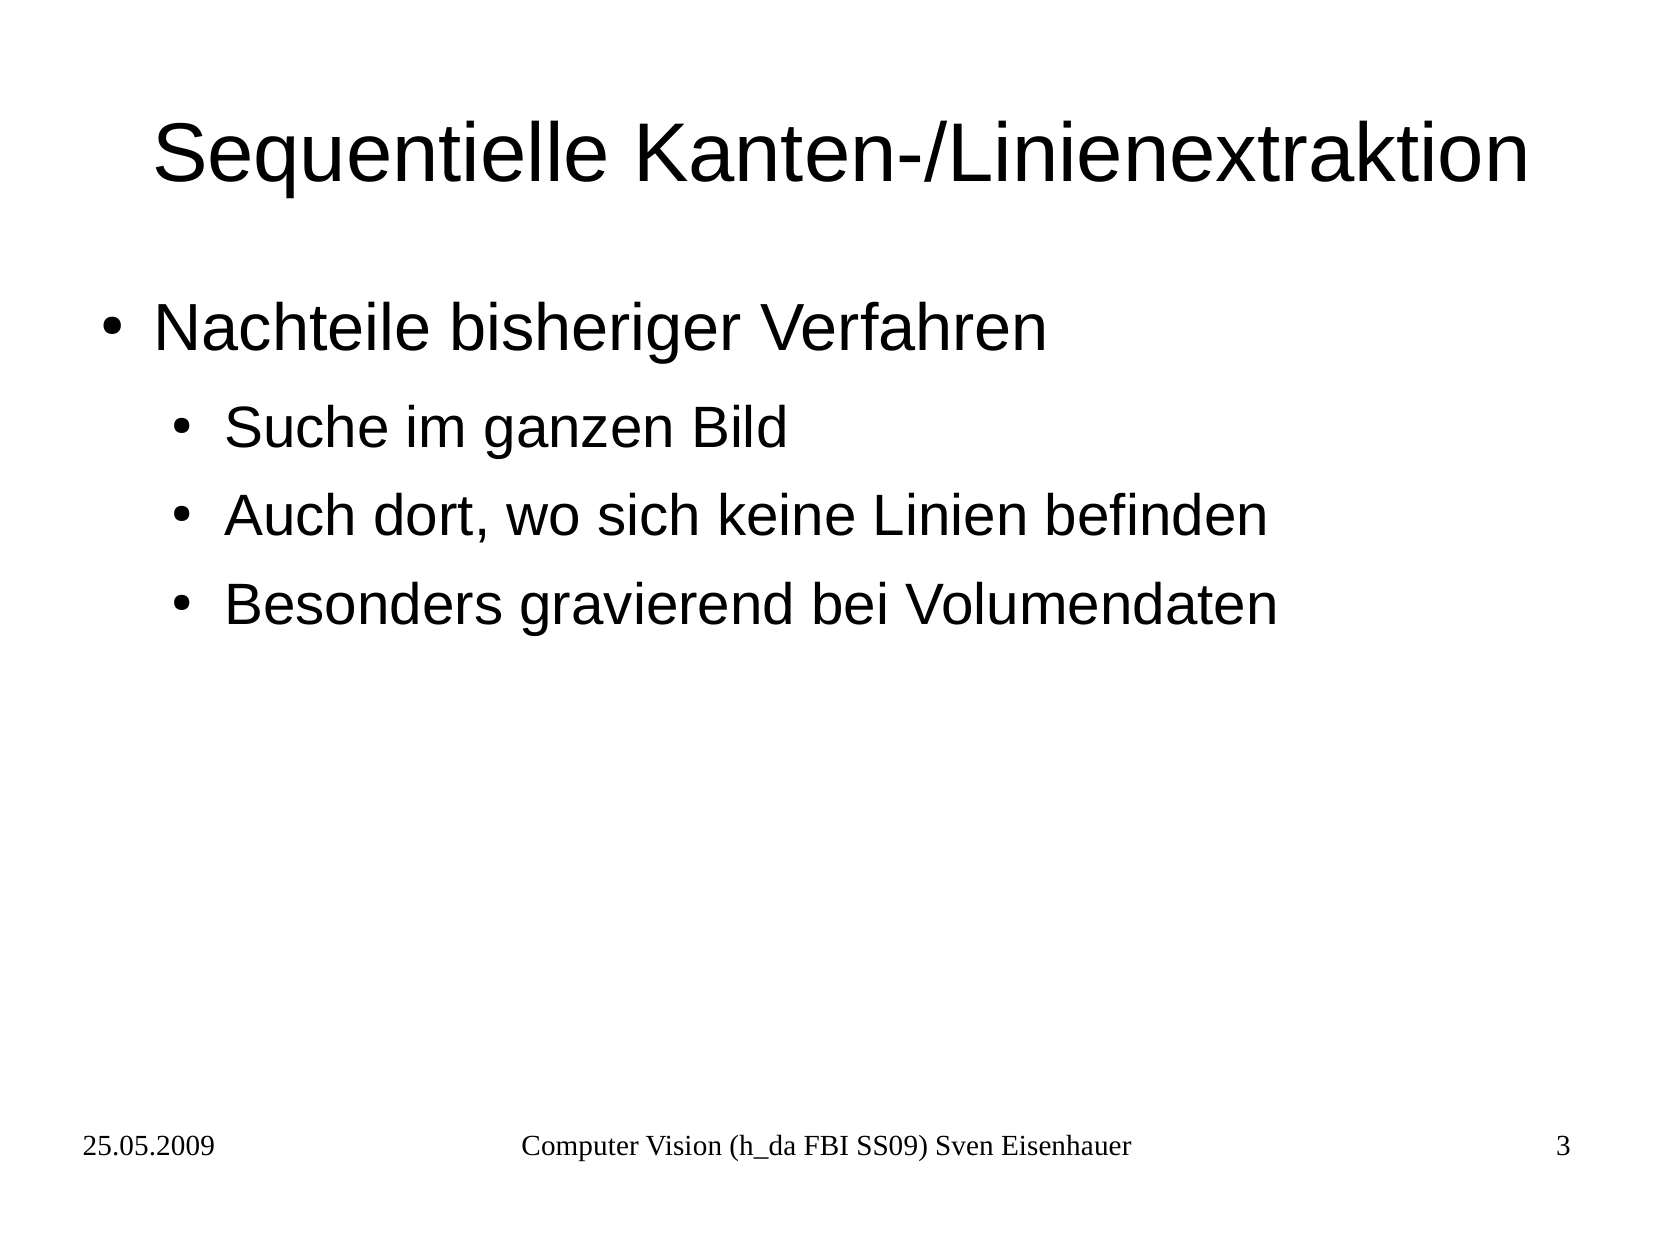

# Sequentielle Kanten-/Linienextraktion
Nachteile bisheriger Verfahren
Suche im ganzen Bild
Auch dort, wo sich keine Linien befinden
Besonders gravierend bei Volumendaten
25.05.2009
Computer Vision (h_da FBI SS09) Sven Eisenhauer
3